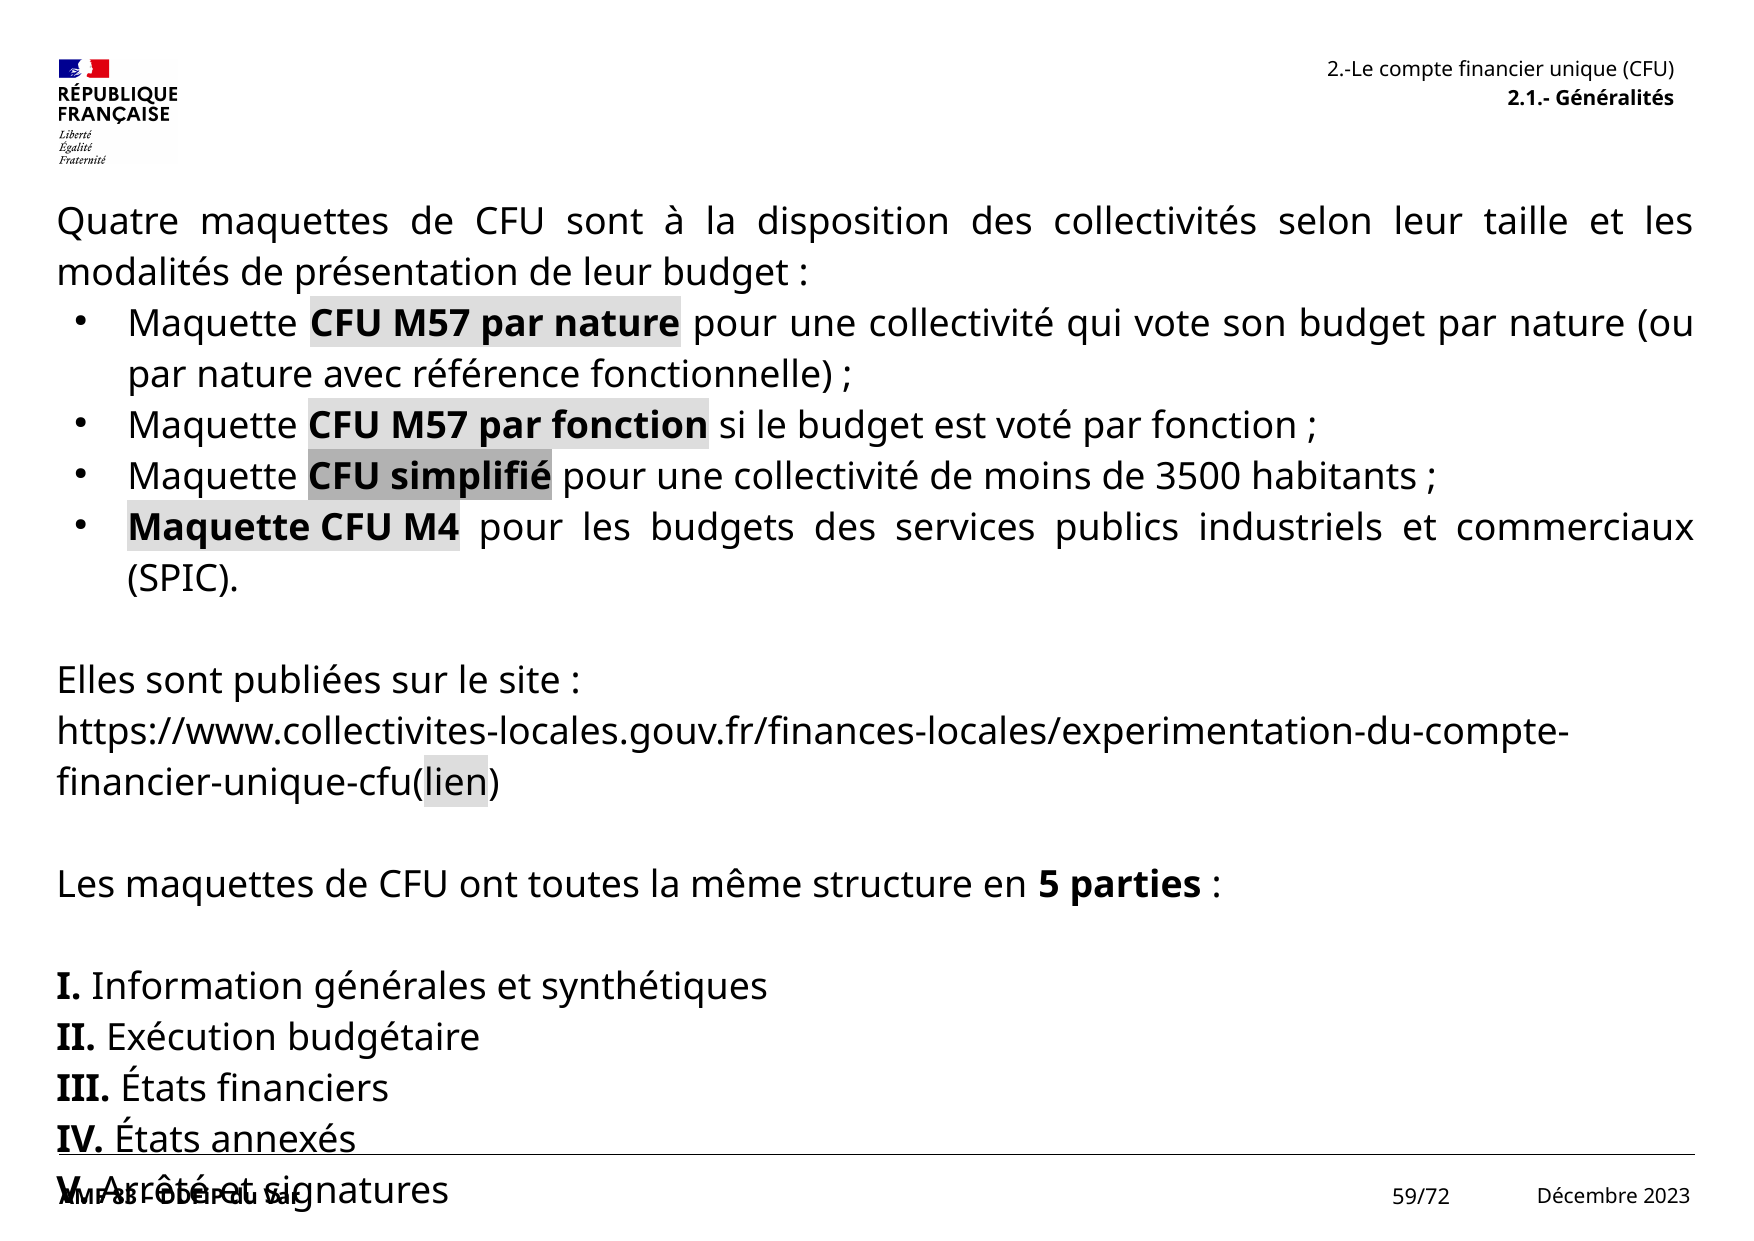

2.-Le compte financier unique (CFU)
2.1.- Généralités
# Quatre maquettes de CFU sont à la disposition des collectivités selon leur taille et les modalités de présentation de leur budget :
Maquette CFU M57 par nature pour une collectivité qui vote son budget par nature (ou par nature avec référence fonctionnelle) ;
Maquette CFU M57 par fonction si le budget est voté par fonction ;
Maquette CFU simplifié pour une collectivité de moins de 3500 habitants ;
Maquette CFU M4 pour les budgets des services publics industriels et commerciaux (SPIC).
Elles sont publiées sur le site :
https://www.collectivites-locales.gouv.fr/finances-locales/experimentation-du-compte-financier-unique-cfu(lien)
Les maquettes de CFU ont toutes la même structure en 5 parties :
I. Information générales et synthétiques
II. Exécution budgétaire
III. États financiers
IV. États annexés
V. Arrêté et signatures